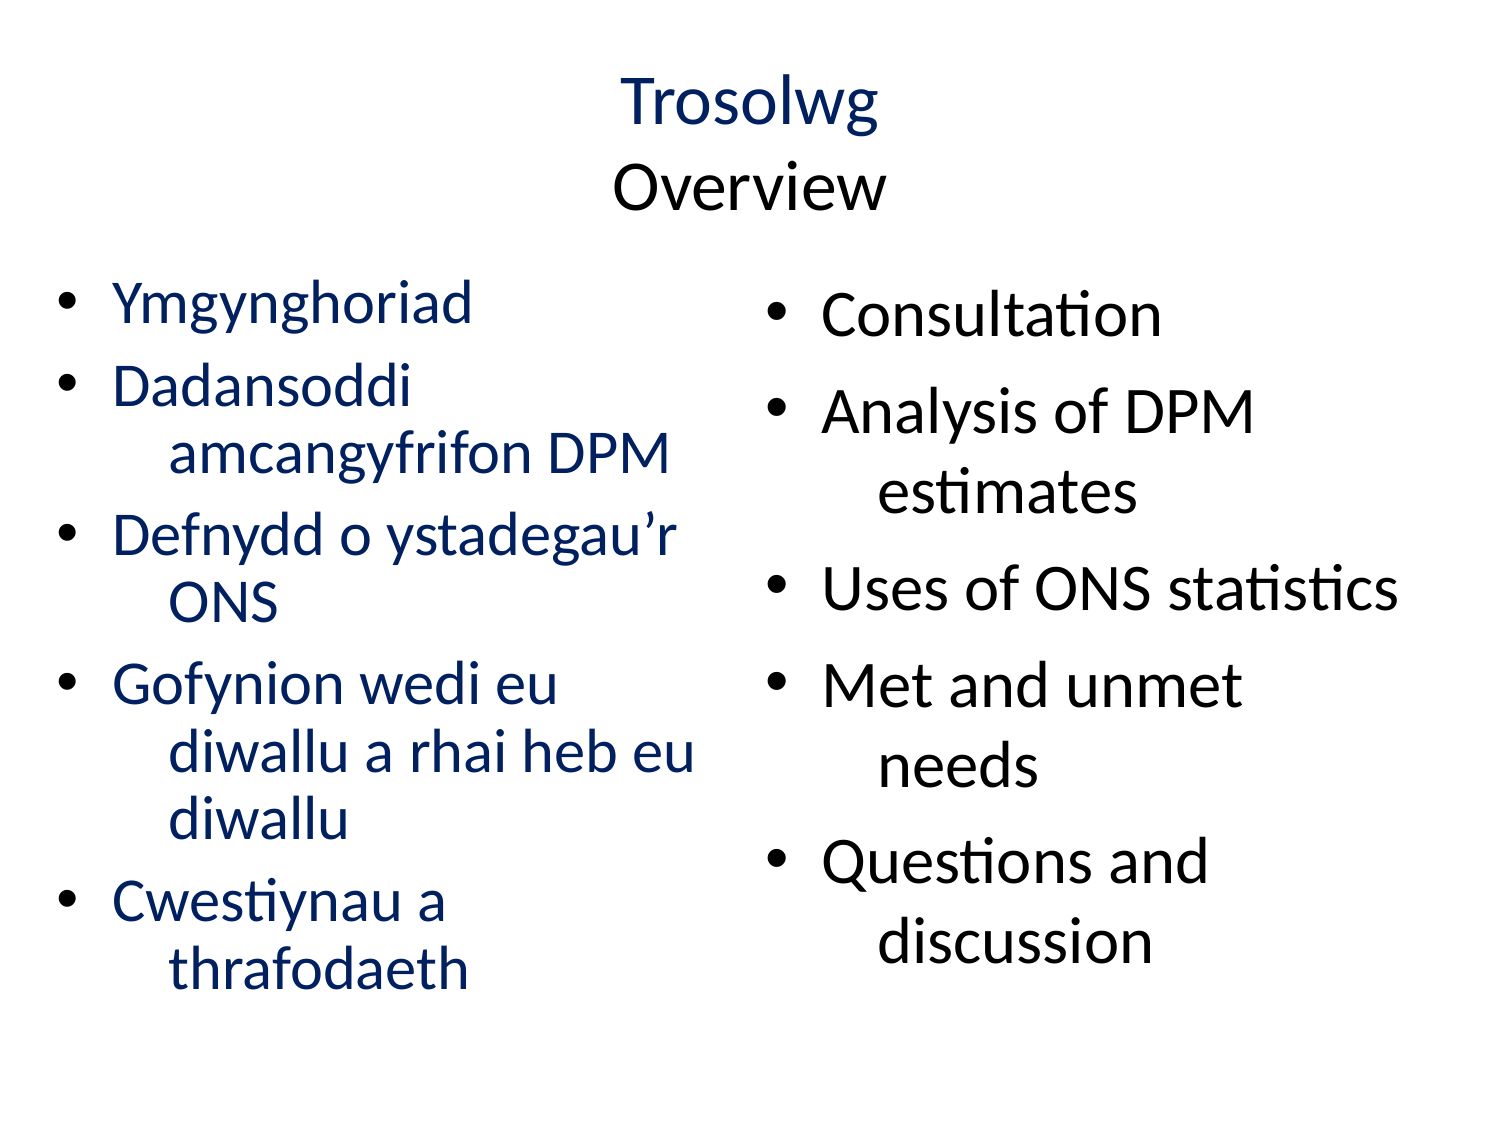

Trosolwg
Overview
Ymgynghoriad
Dadansoddi amcangyfrifon DPM
Defnydd o ystadegau’r ONS
Gofynion wedi eu diwallu a rhai heb eu diwallu
Cwestiynau a thrafodaeth
# Consultation
Analysis of DPM estimates
Uses of ONS statistics
Met and unmet needs
Questions and discussion